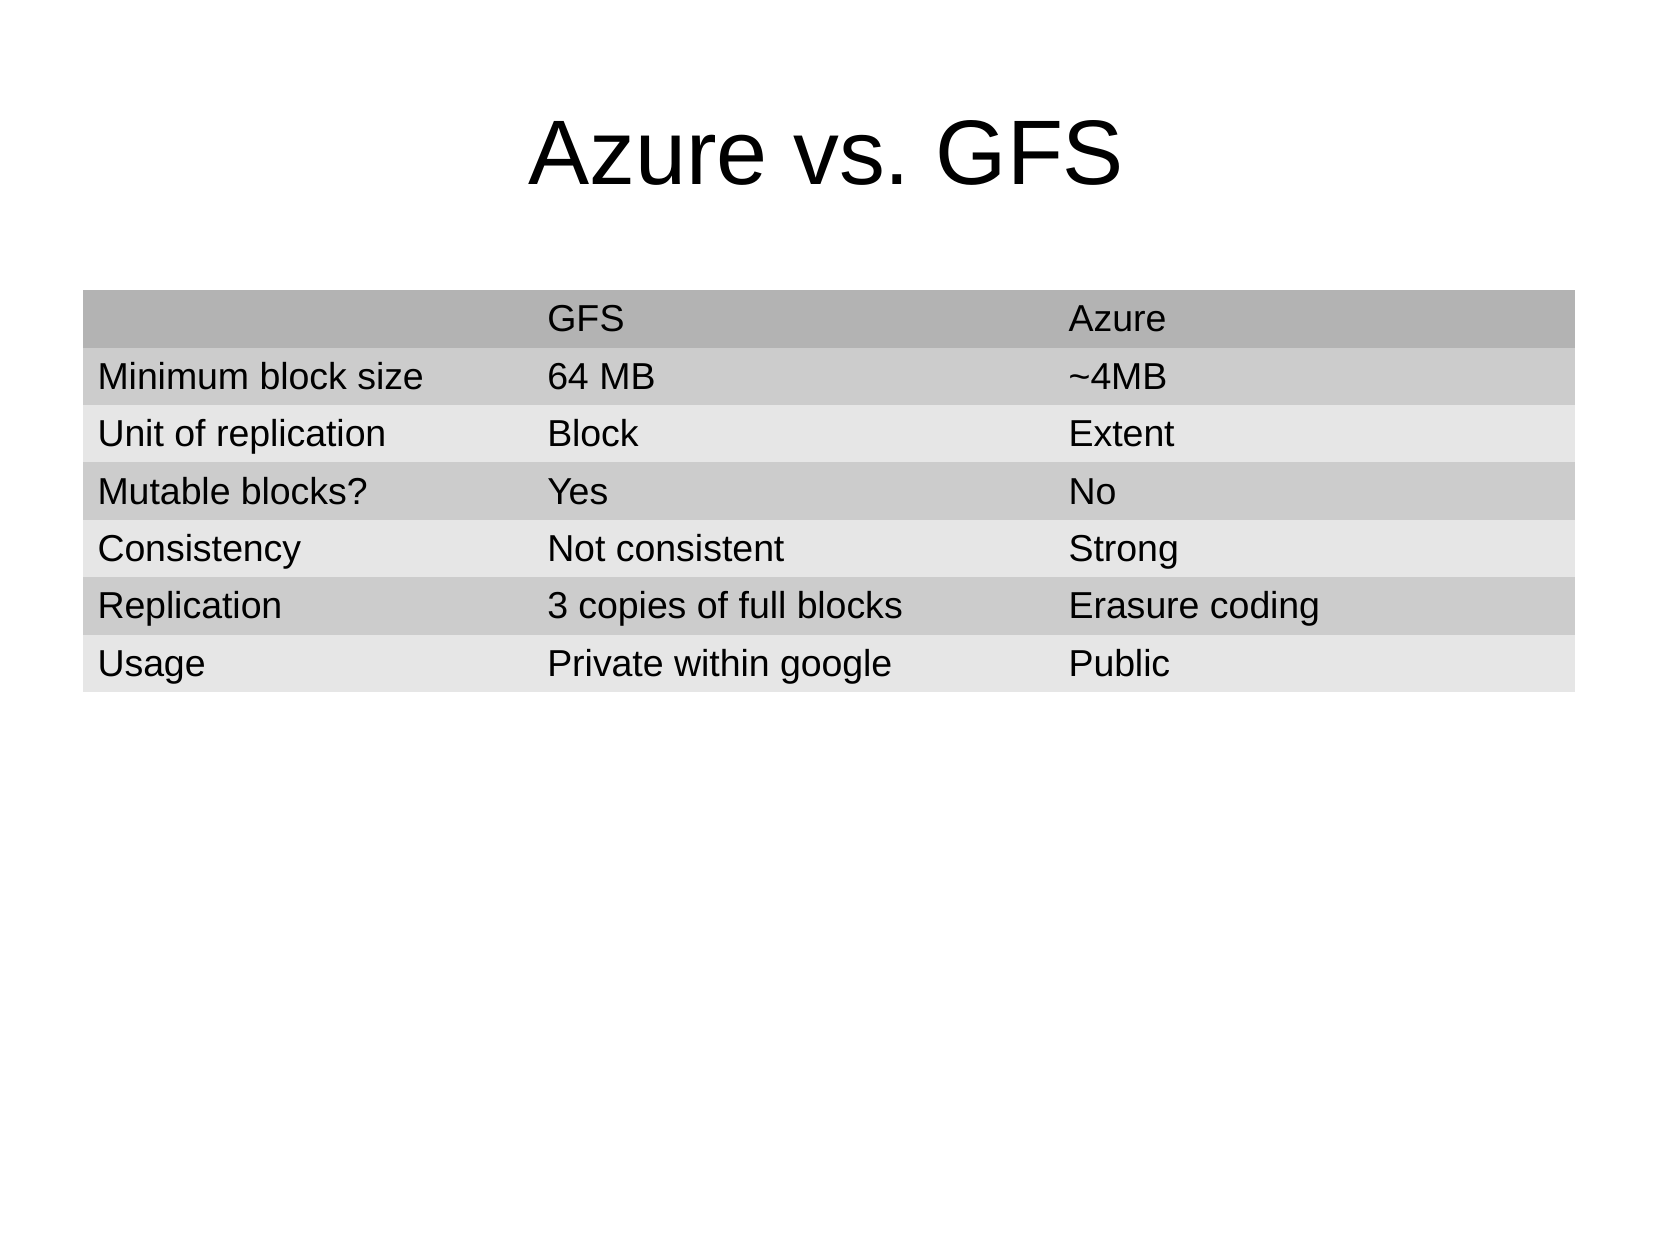

# Azure vs. GFS
| | GFS | Azure |
| --- | --- | --- |
| Minimum block size | 64 MB | ~4MB |
| Unit of replication | Block | Extent |
| Mutable blocks? | Yes | No |
| Consistency | Not consistent | Strong |
| Replication | 3 copies of full blocks | Erasure coding |
| Usage | Private within google | Public |